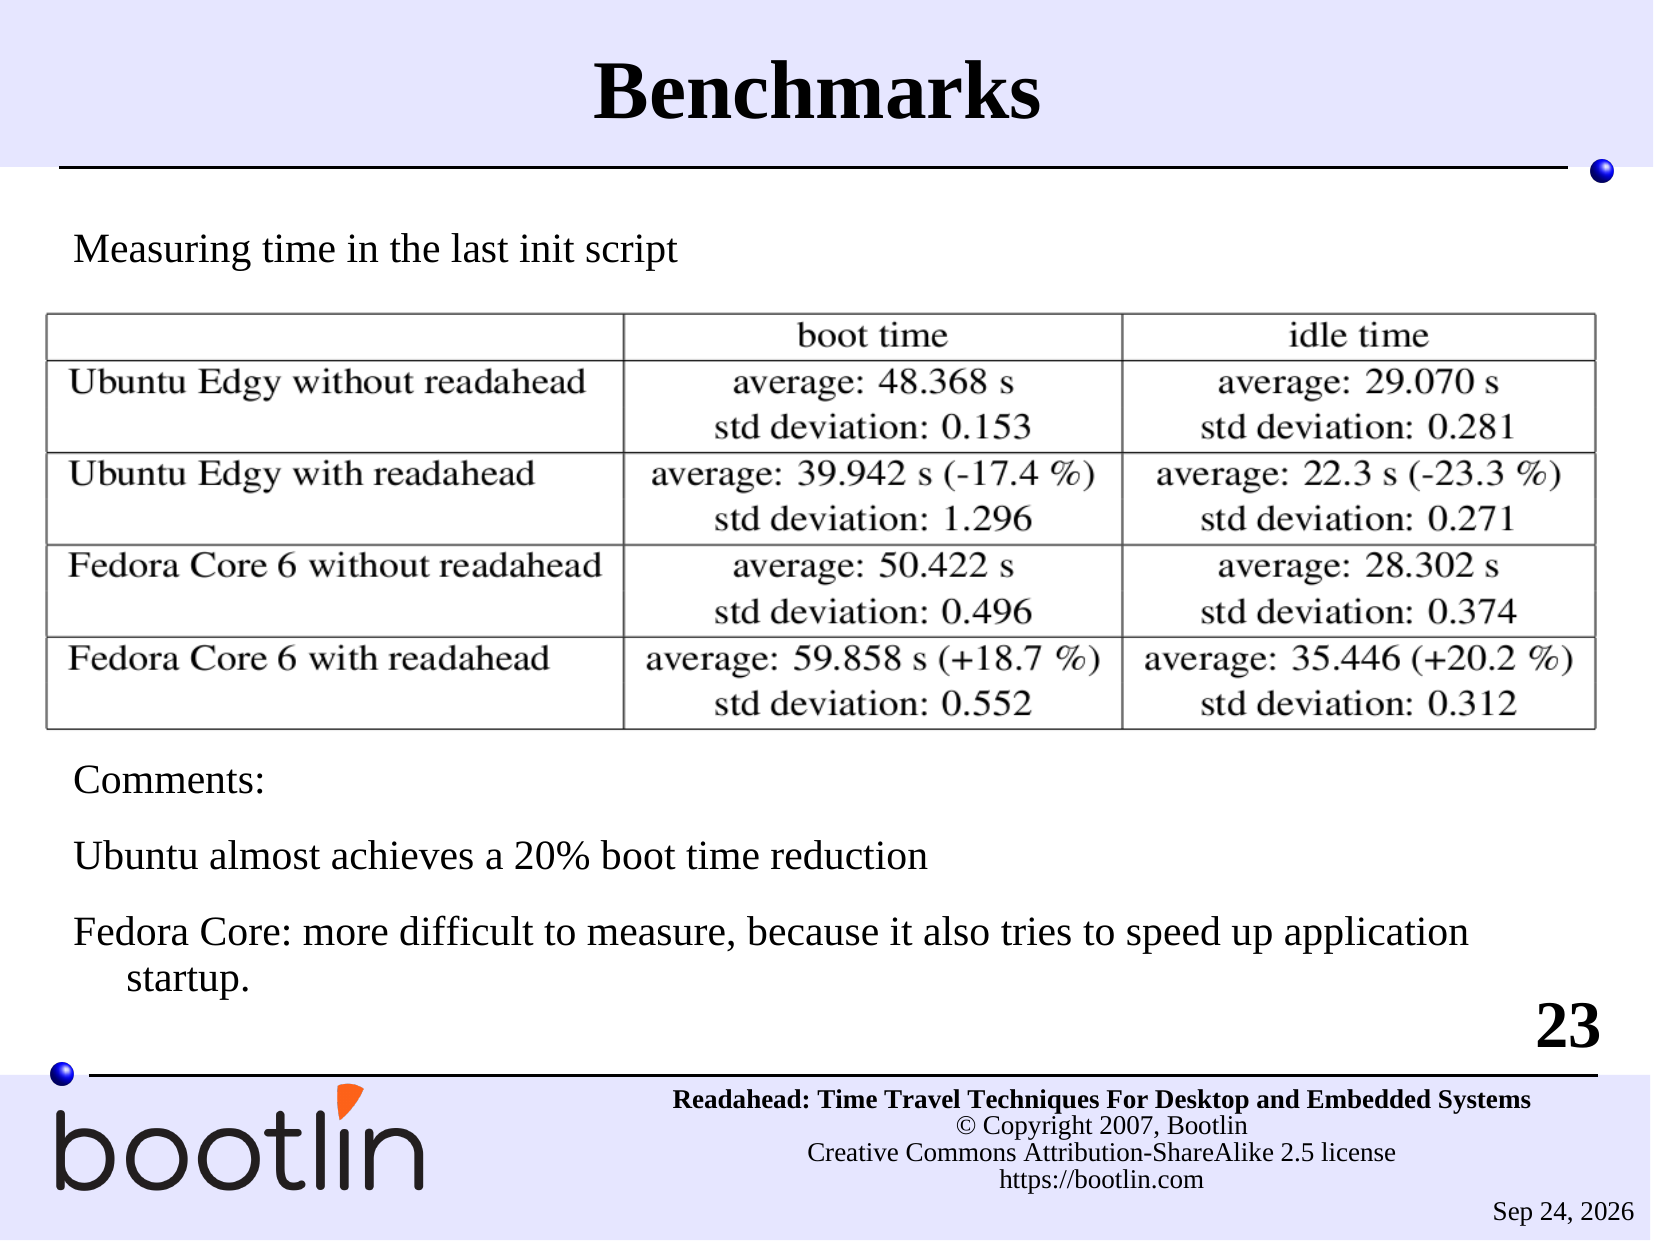

# Benchmarks
Measuring time in the last init script
Comments:
Ubuntu almost achieves a 20% boot time reduction
Fedora Core: more difficult to measure, because it also tries to speed up application startup.